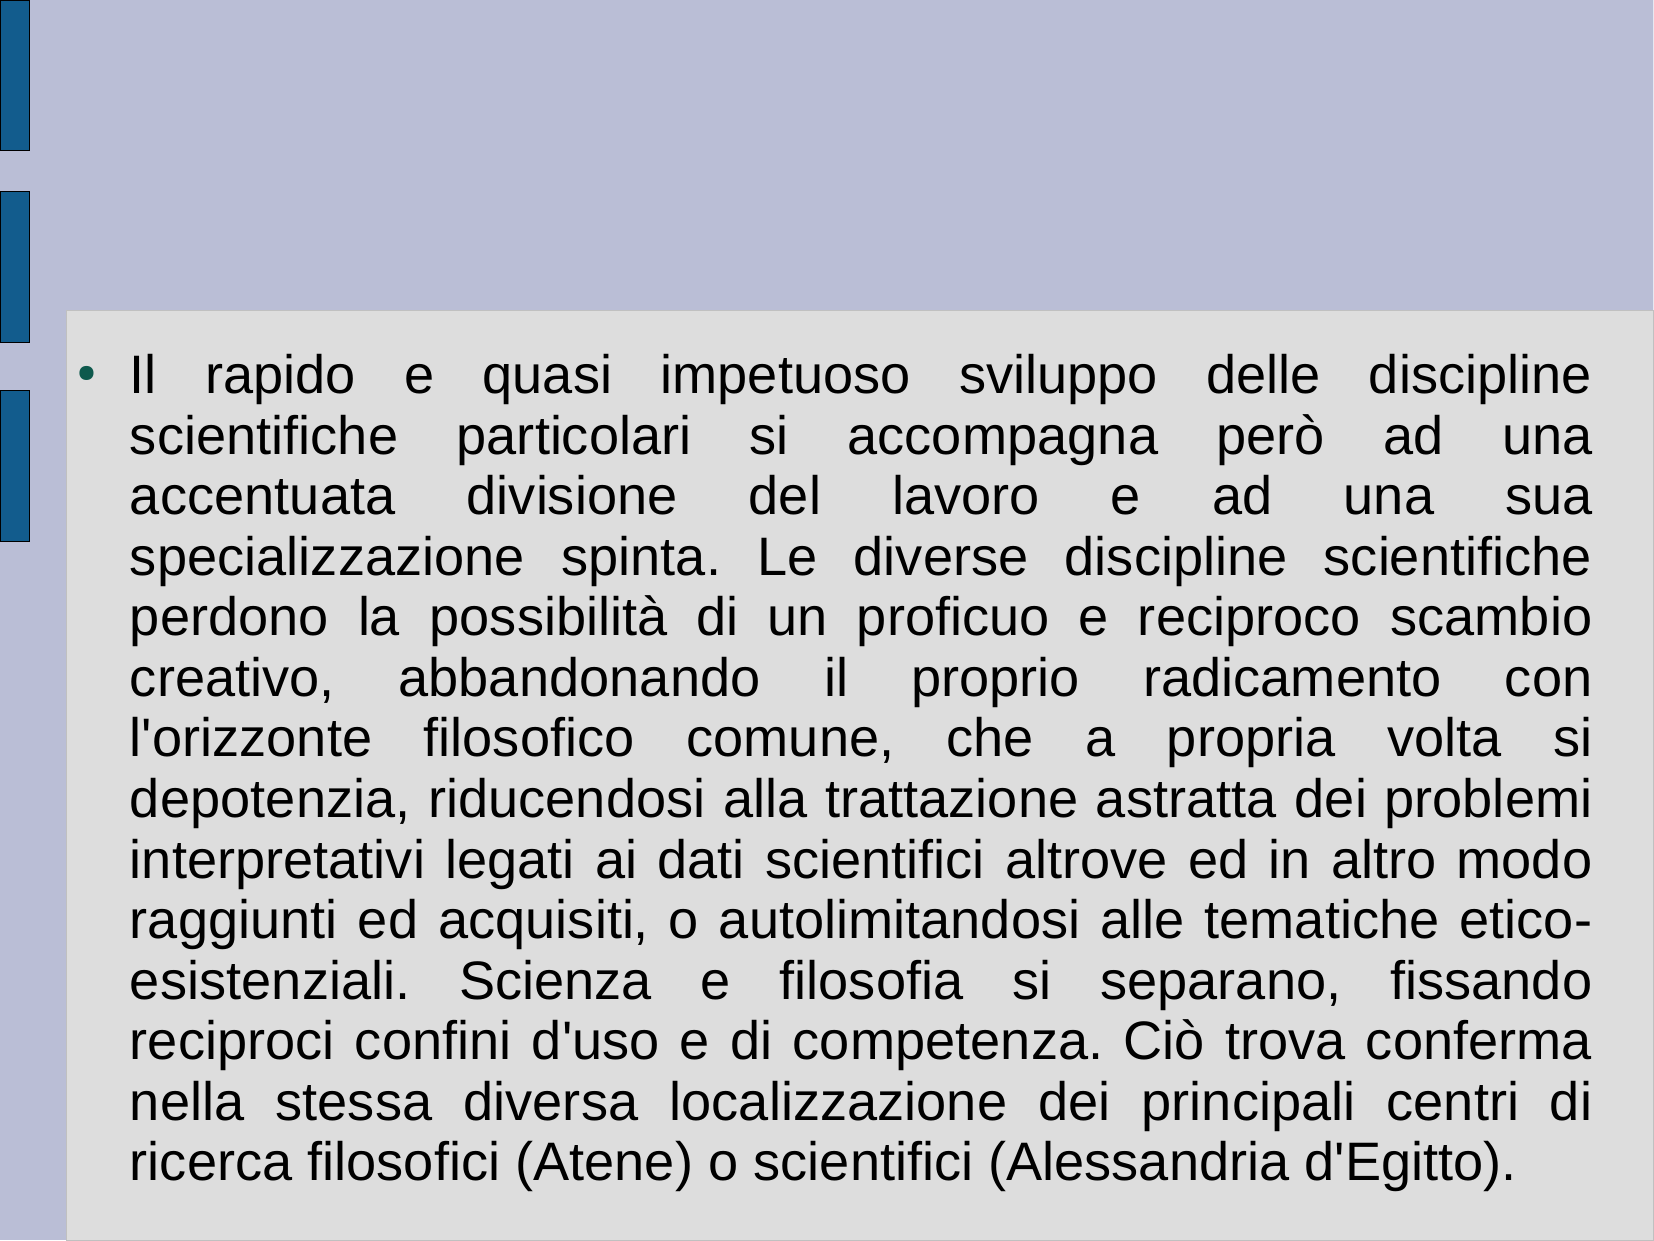

#
Il rapido e quasi impetuoso sviluppo delle discipline scientifiche particolari si accompagna però ad una accentuata divisione del lavoro e ad una sua specializzazione spinta. Le diverse discipline scientifiche perdono la possibilità di un proficuo e reciproco scambio creativo, abbandonando il proprio radicamento con l'orizzonte filosofico comune, che a propria volta si depotenzia, riducendosi alla trattazione astratta dei problemi interpretativi legati ai dati scientifici altrove ed in altro modo raggiunti ed acquisiti, o autolimitandosi alle tematiche etico-esistenziali. Scienza e filosofia si separano, fissando reciproci confini d'uso e di competenza. Ciò trova conferma nella stessa diversa localizzazione dei principali centri di ricerca filosofici (Atene) o scientifici (Alessandria d'Egitto).